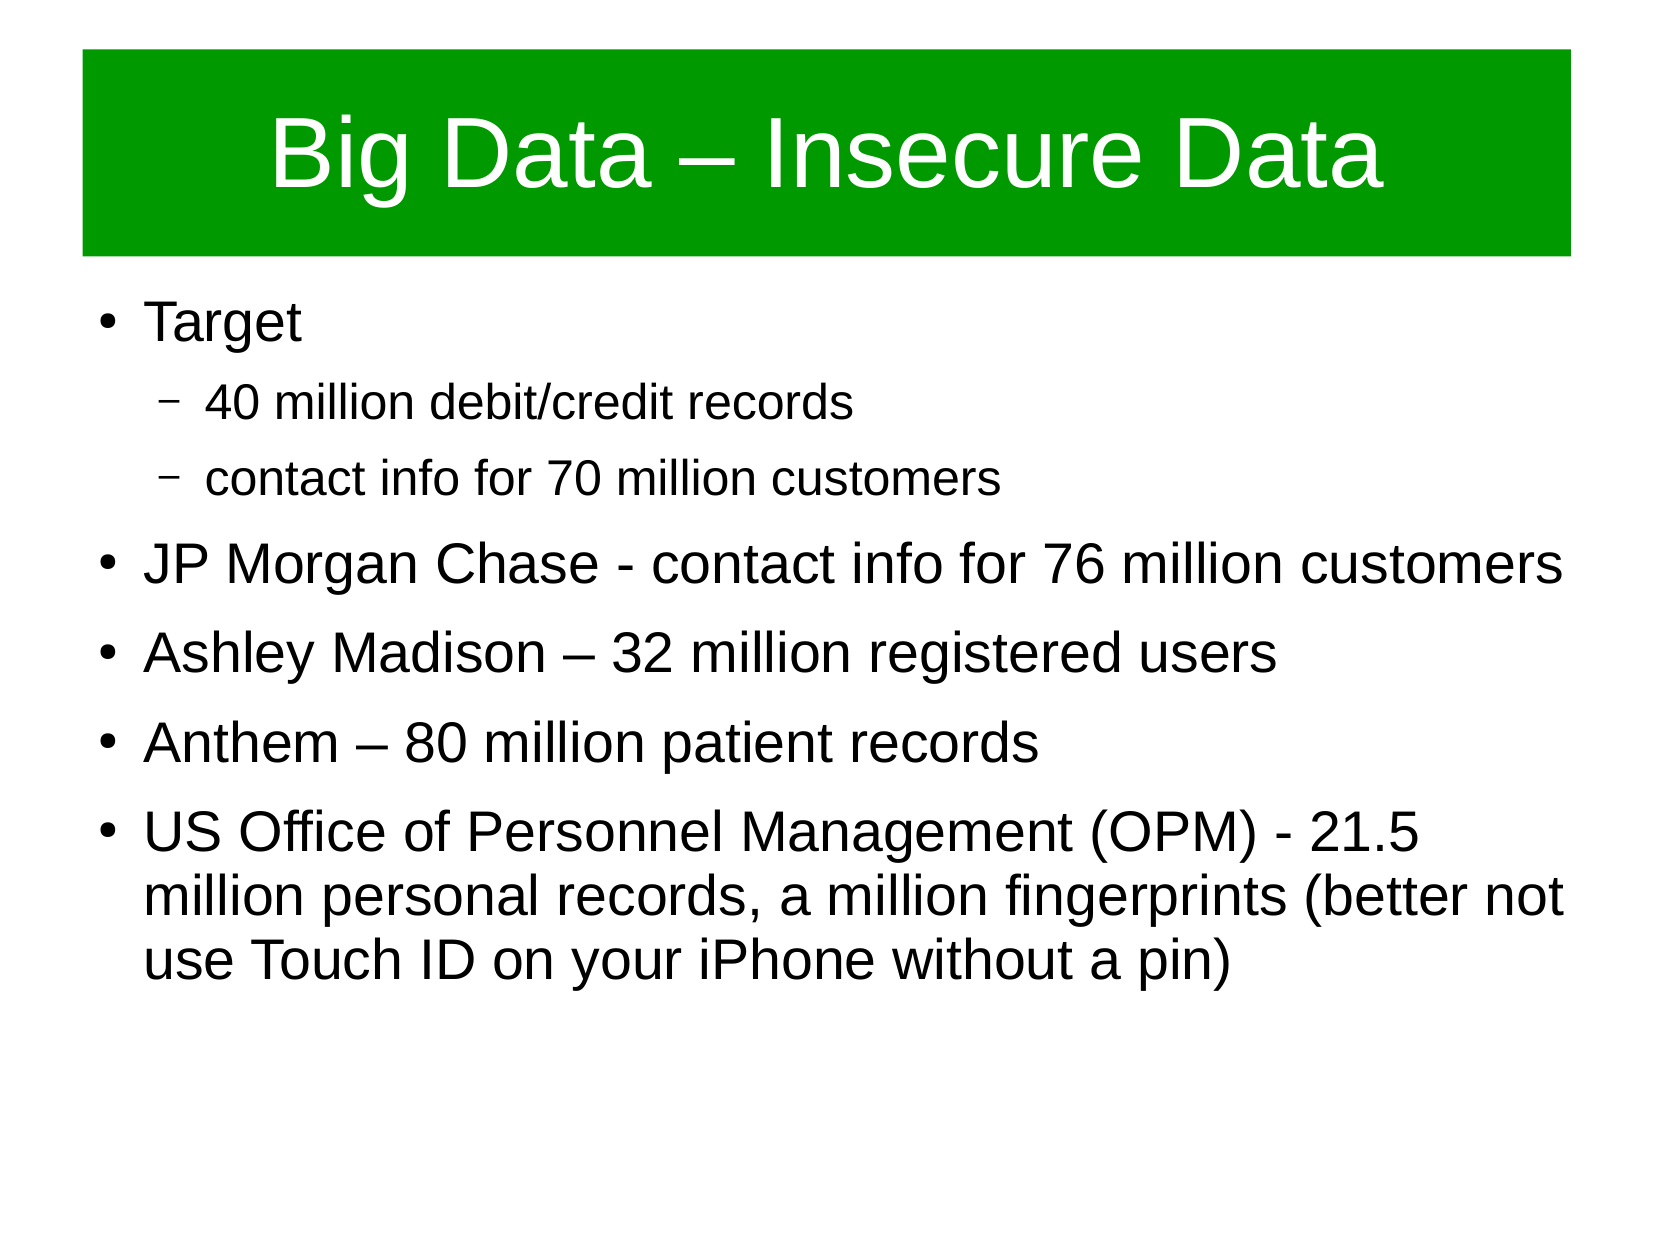

# Big Data – Insecure Data
Target
40 million debit/credit records
contact info for 70 million customers
JP Morgan Chase - contact info for 76 million customers
Ashley Madison – 32 million registered users
Anthem – 80 million patient records
US Office of Personnel Management (OPM) - 21.5 million personal records, a million fingerprints (better not use Touch ID on your iPhone without a pin)